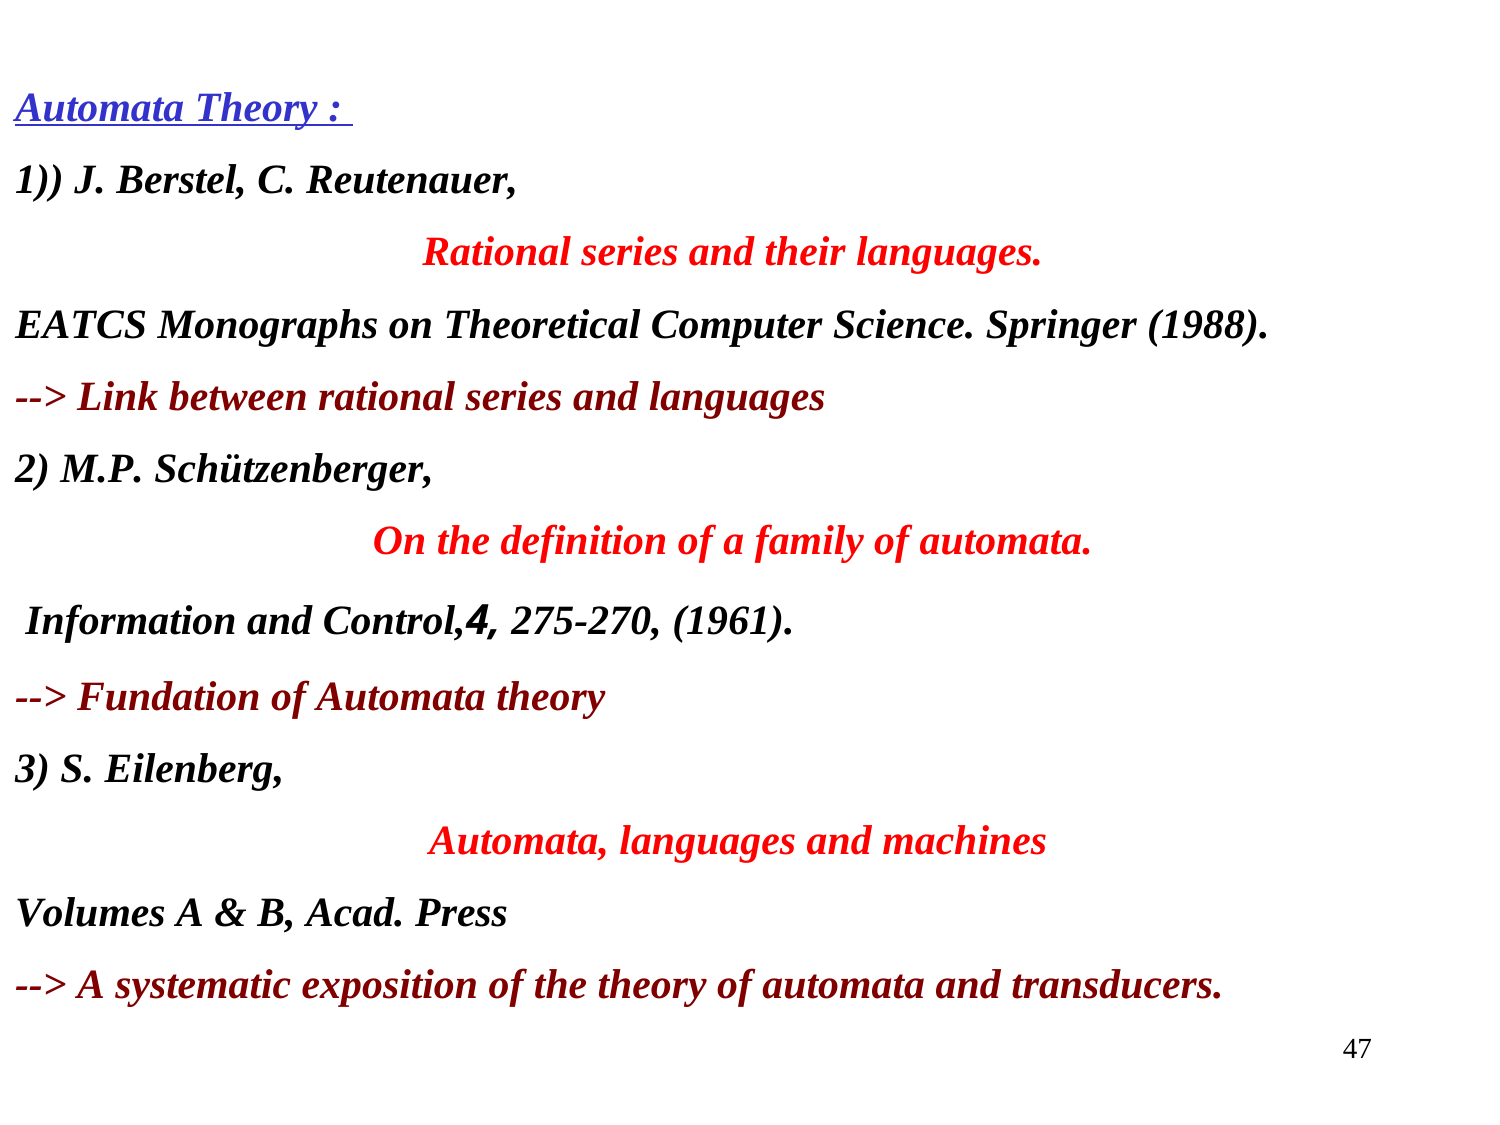

Automata Theory :
1)) J. Berstel, C. Reutenauer,
Rational series and their languages.
EATCS Monographs on Theoretical Computer Science. Springer (1988).
--> Link between rational series and languages
2) M.P. Schützenberger,
On the definition of a family of automata.
 Information and Control,4, 275-270, (1961).
--> Fundation of Automata theory
3) S. Eilenberg,
Automata, languages and machines
Volumes A & B, Acad. Press
--> A systematic exposition of the theory of automata and transducers.
47